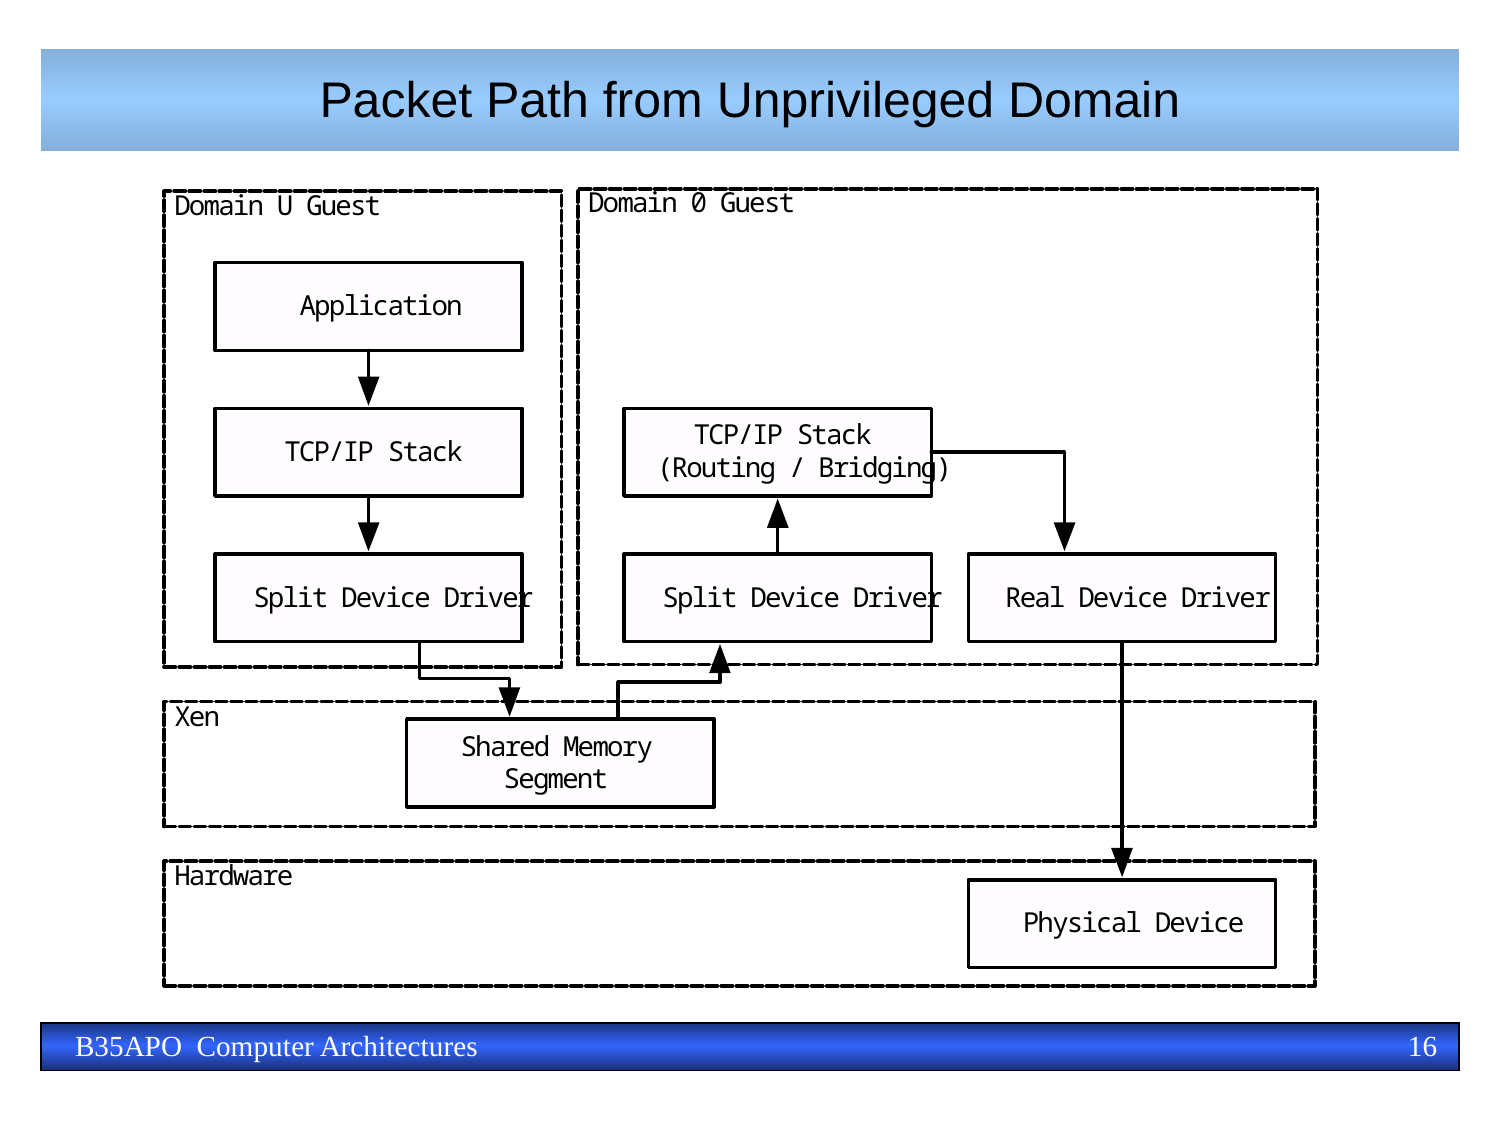

# Packet Path from Unprivileged Domain
B35APO Computer Architectures
16